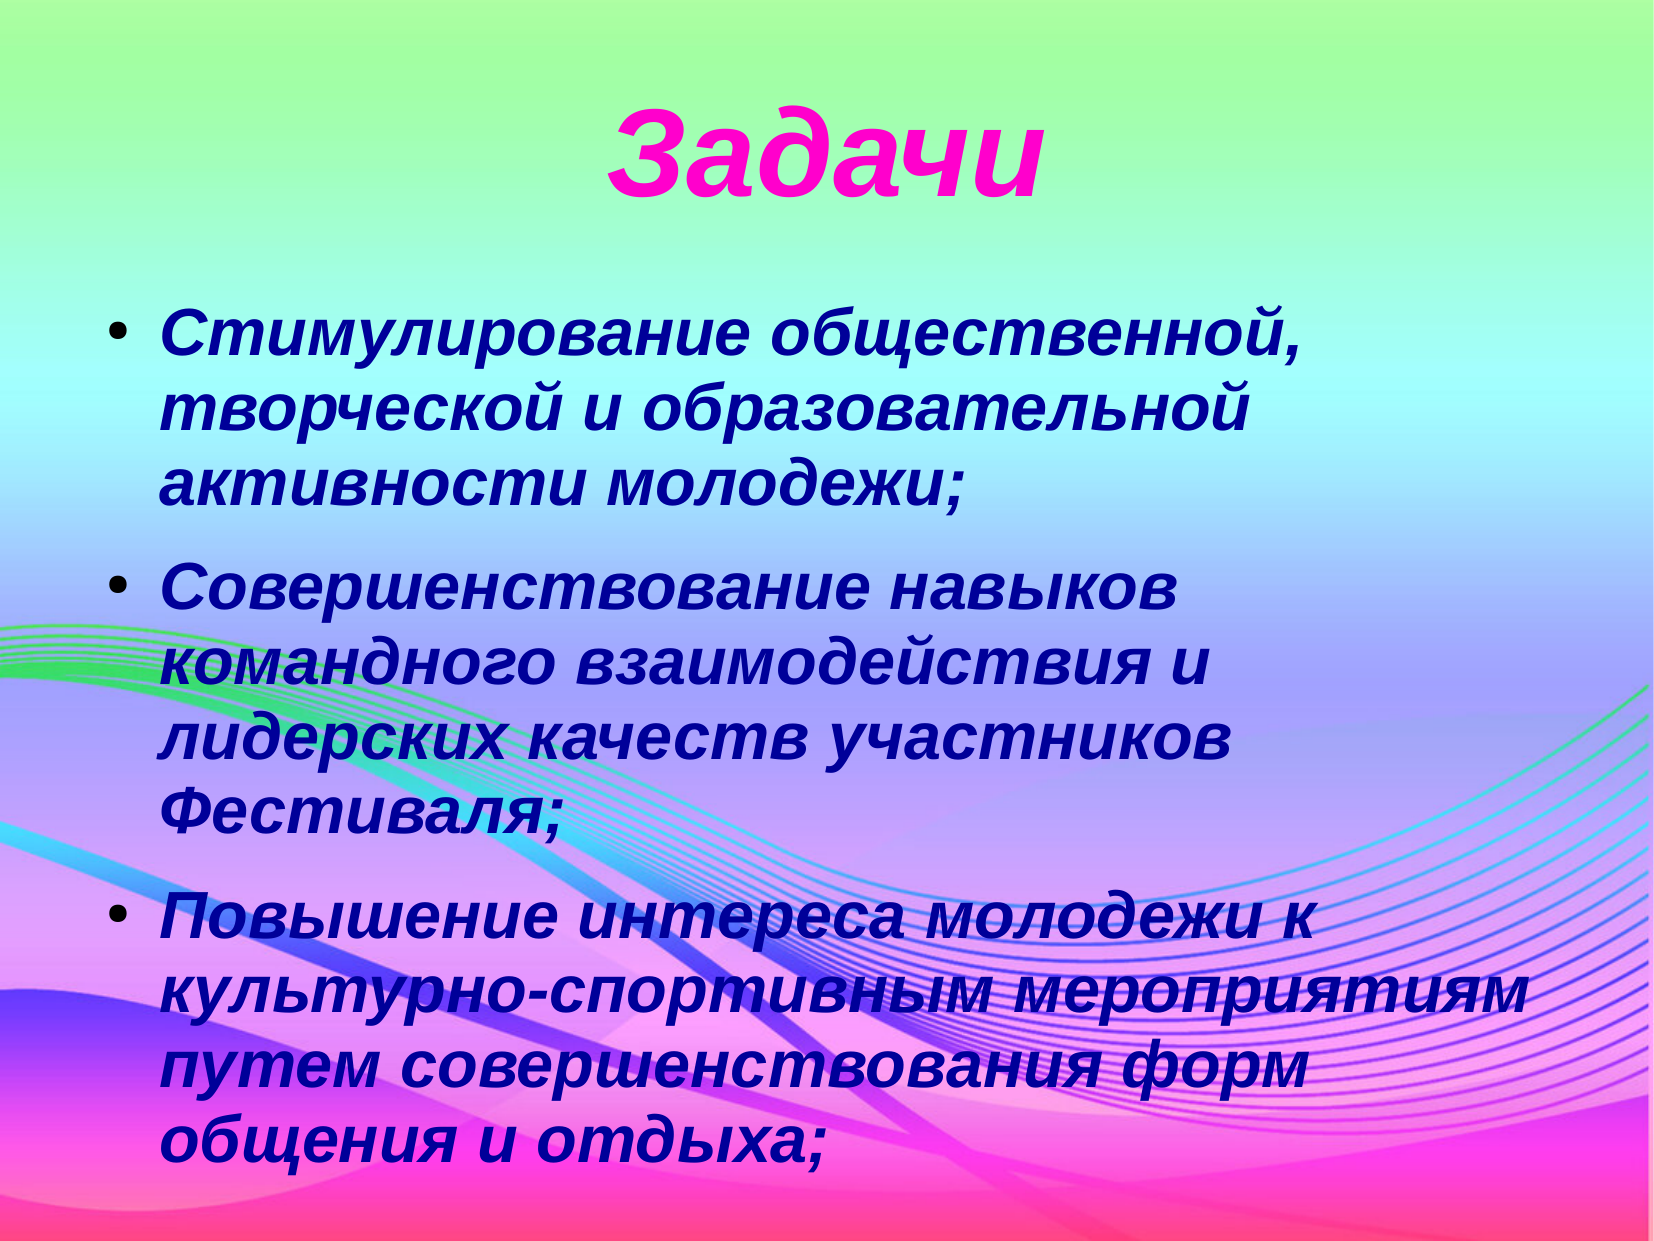

# Задачи
Стимулирование общественной, творческой и образовательной активности молодежи;
Совершенствование навыков командного взаимодействия и лидерских качеств участников Фестиваля;
Повышение интереса молодежи к культурно-спортивным мероприятиям путем совершенствования форм общения и отдыха;